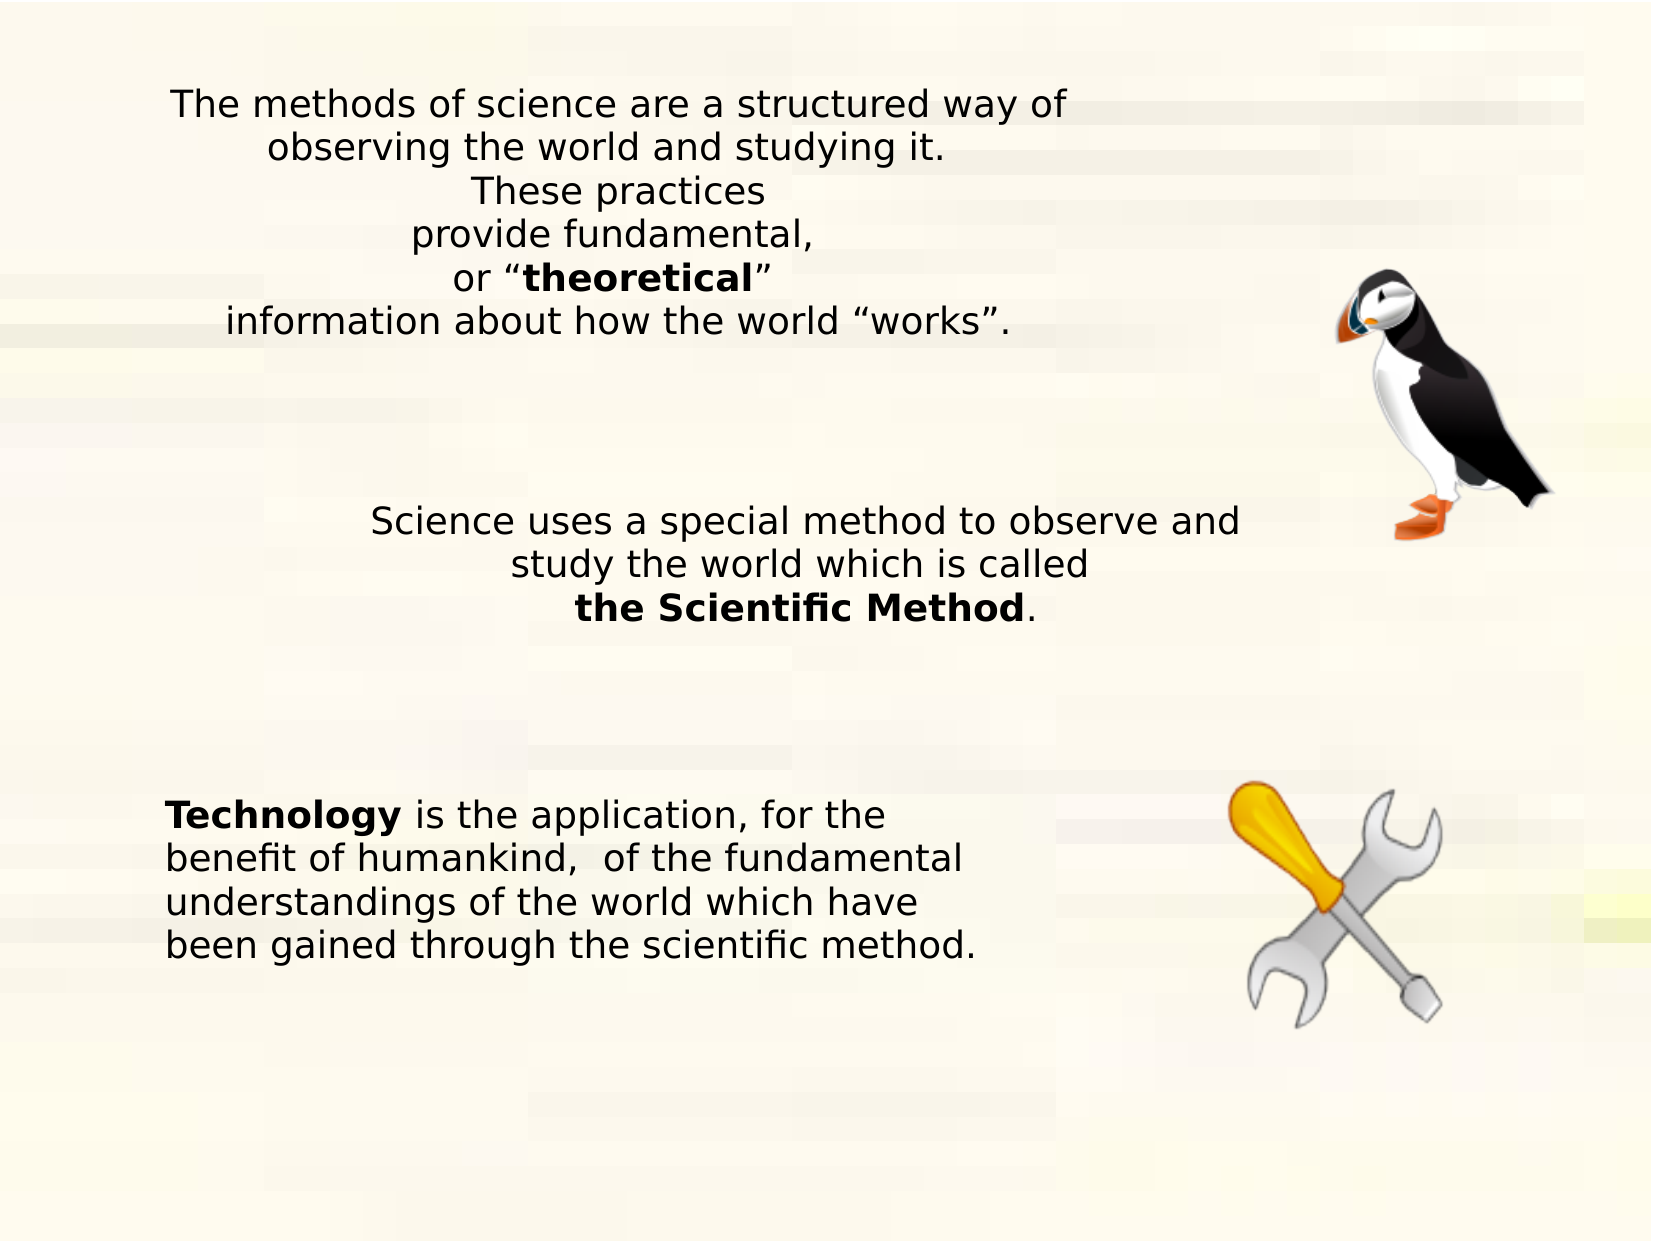

The methods of science are a structured way of observing the world and studying it.
These practices
provide fundamental,
or “theoretical”
information about how the world “works”.
Science uses a special method to observe and study the world which is called
the Scientific Method.
Technology is the application, for the benefit of humankind, of the fundamental understandings of the world which have been gained through the scientific method.